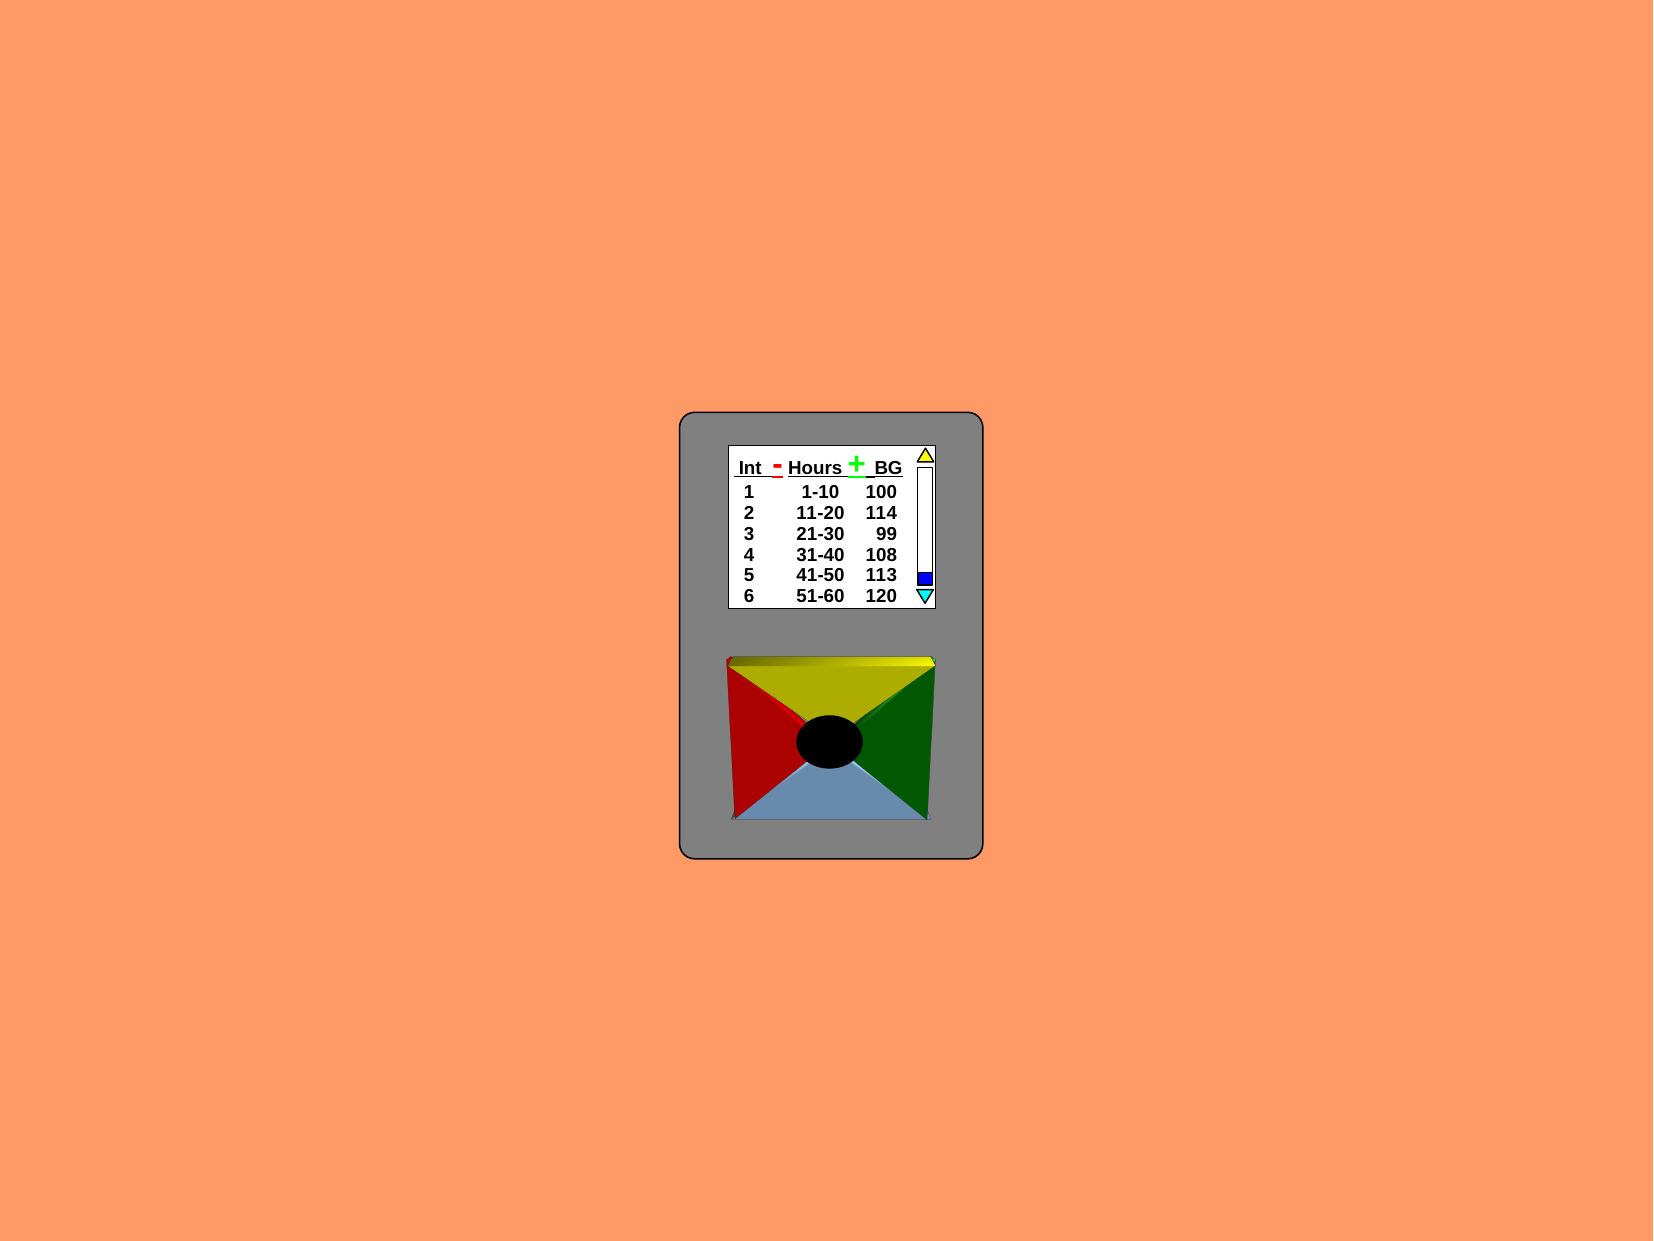

Int - Hours + BG
 1 1-10 100
 2 11-20 114
 3 21-30 99
 4 31-40 108
 5 41-50 113
 6 51-60 120